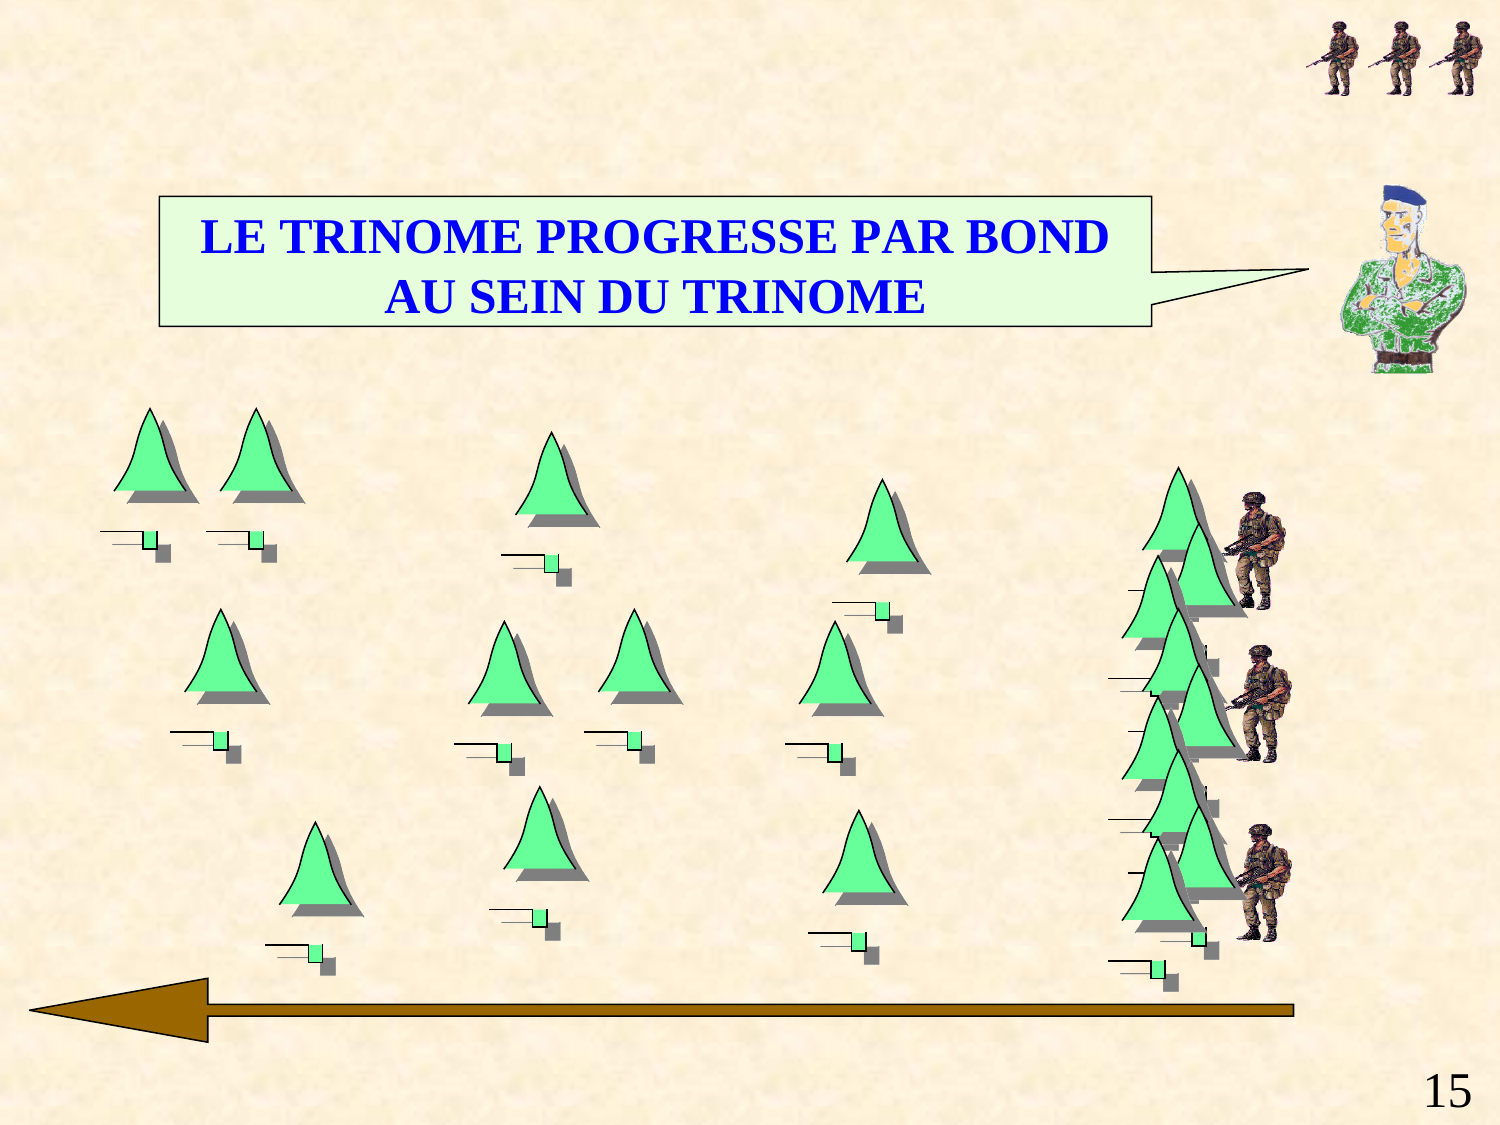

LE TRINOME PROGRESSE PAR BOND AU SEIN DU TRINOME
15